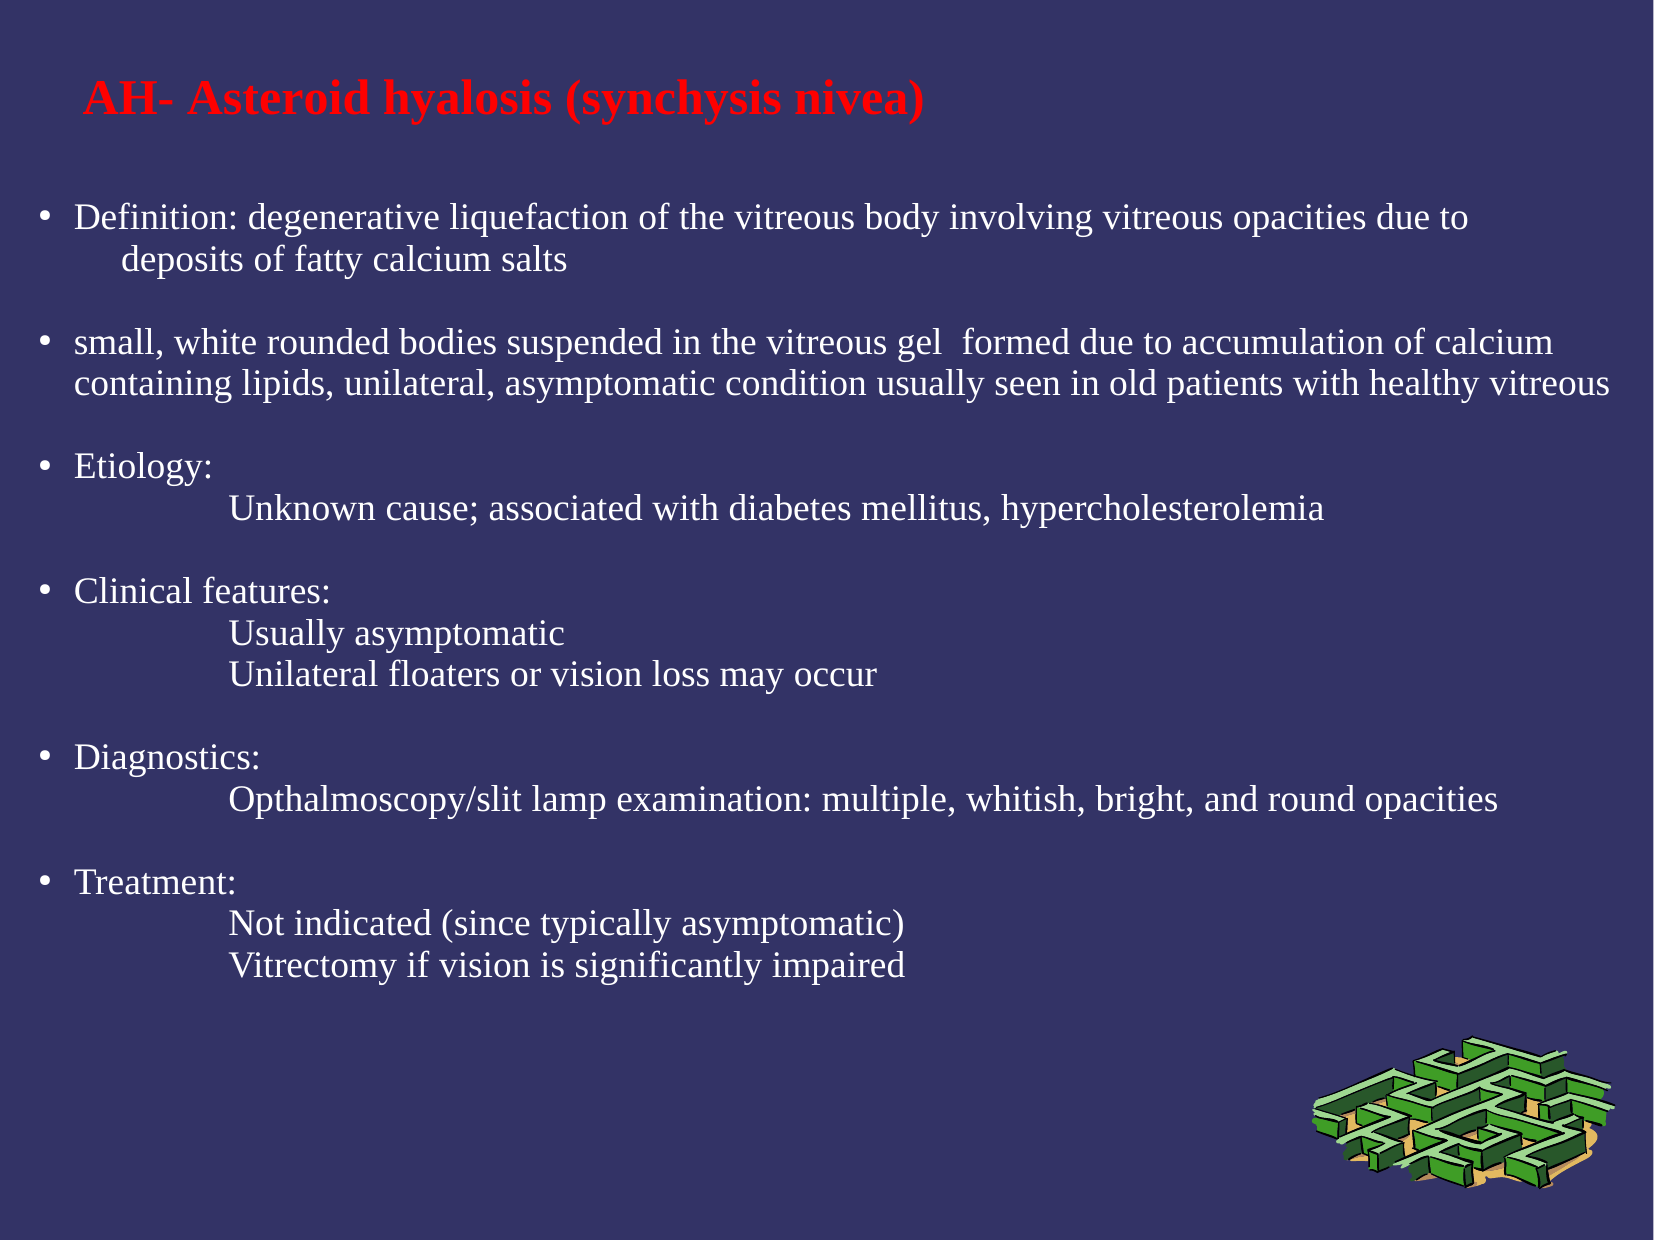

# AH- Asteroid hyalosis (synchysis nivea)
Definition: degenerative liquefaction of the vitreous body involving vitreous opacities due to deposits of fatty calcium salts
small, white rounded bodies suspended in the vitreous gel formed due to accumulation of calcium containing lipids, unilateral, asymptomatic condition usually seen in old patients with healthy vitreous
Etiology:
 Unknown cause; associated with diabetes mellitus, hypercholesterolemia
Clinical features:
 Usually asymptomatic
 Unilateral floaters or vision loss may occur
Diagnostics:
 Opthalmoscopy/slit lamp examination: multiple, whitish, bright, and round opacities
Treatment:
 Not indicated (since typically asymptomatic)
 Vitrectomy if vision is significantly impaired